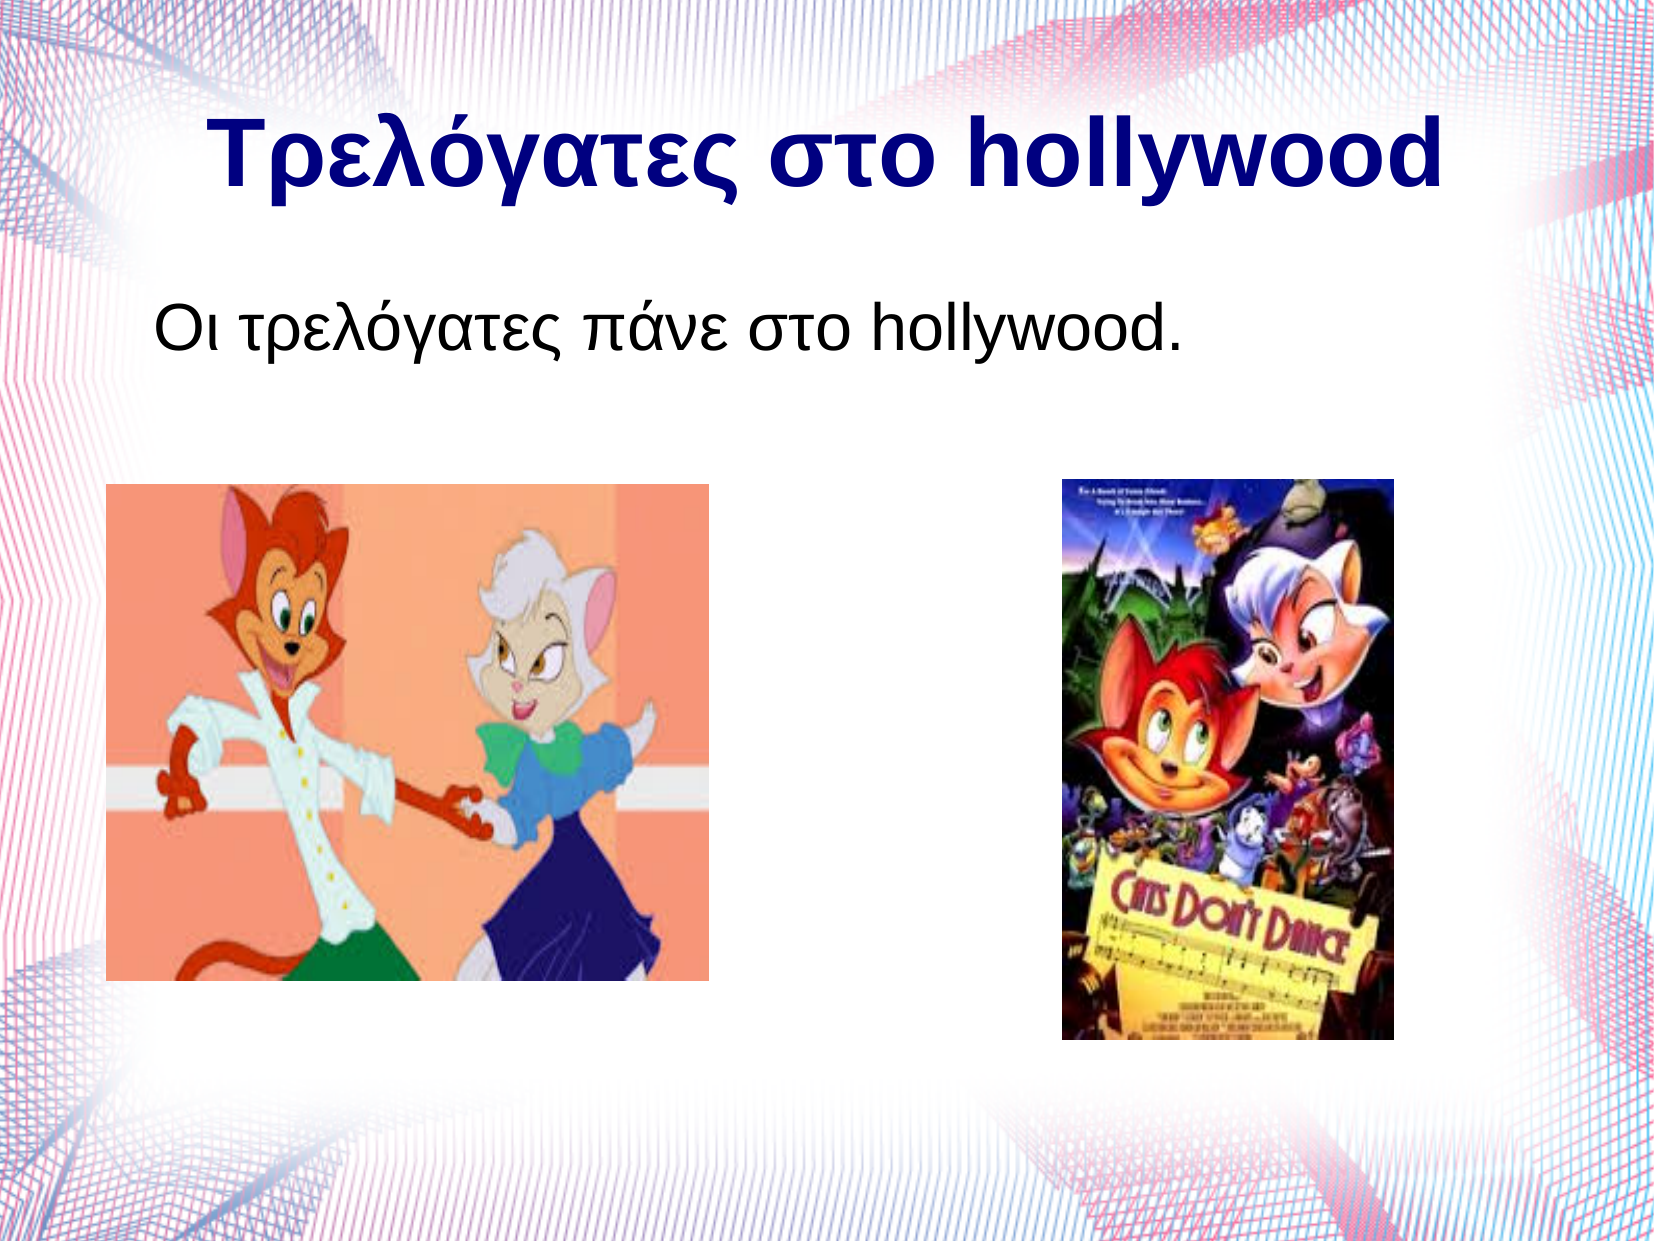

# Τρελόγατες στο hollywood
Οι τρελόγατες πάνε στο hollywood.